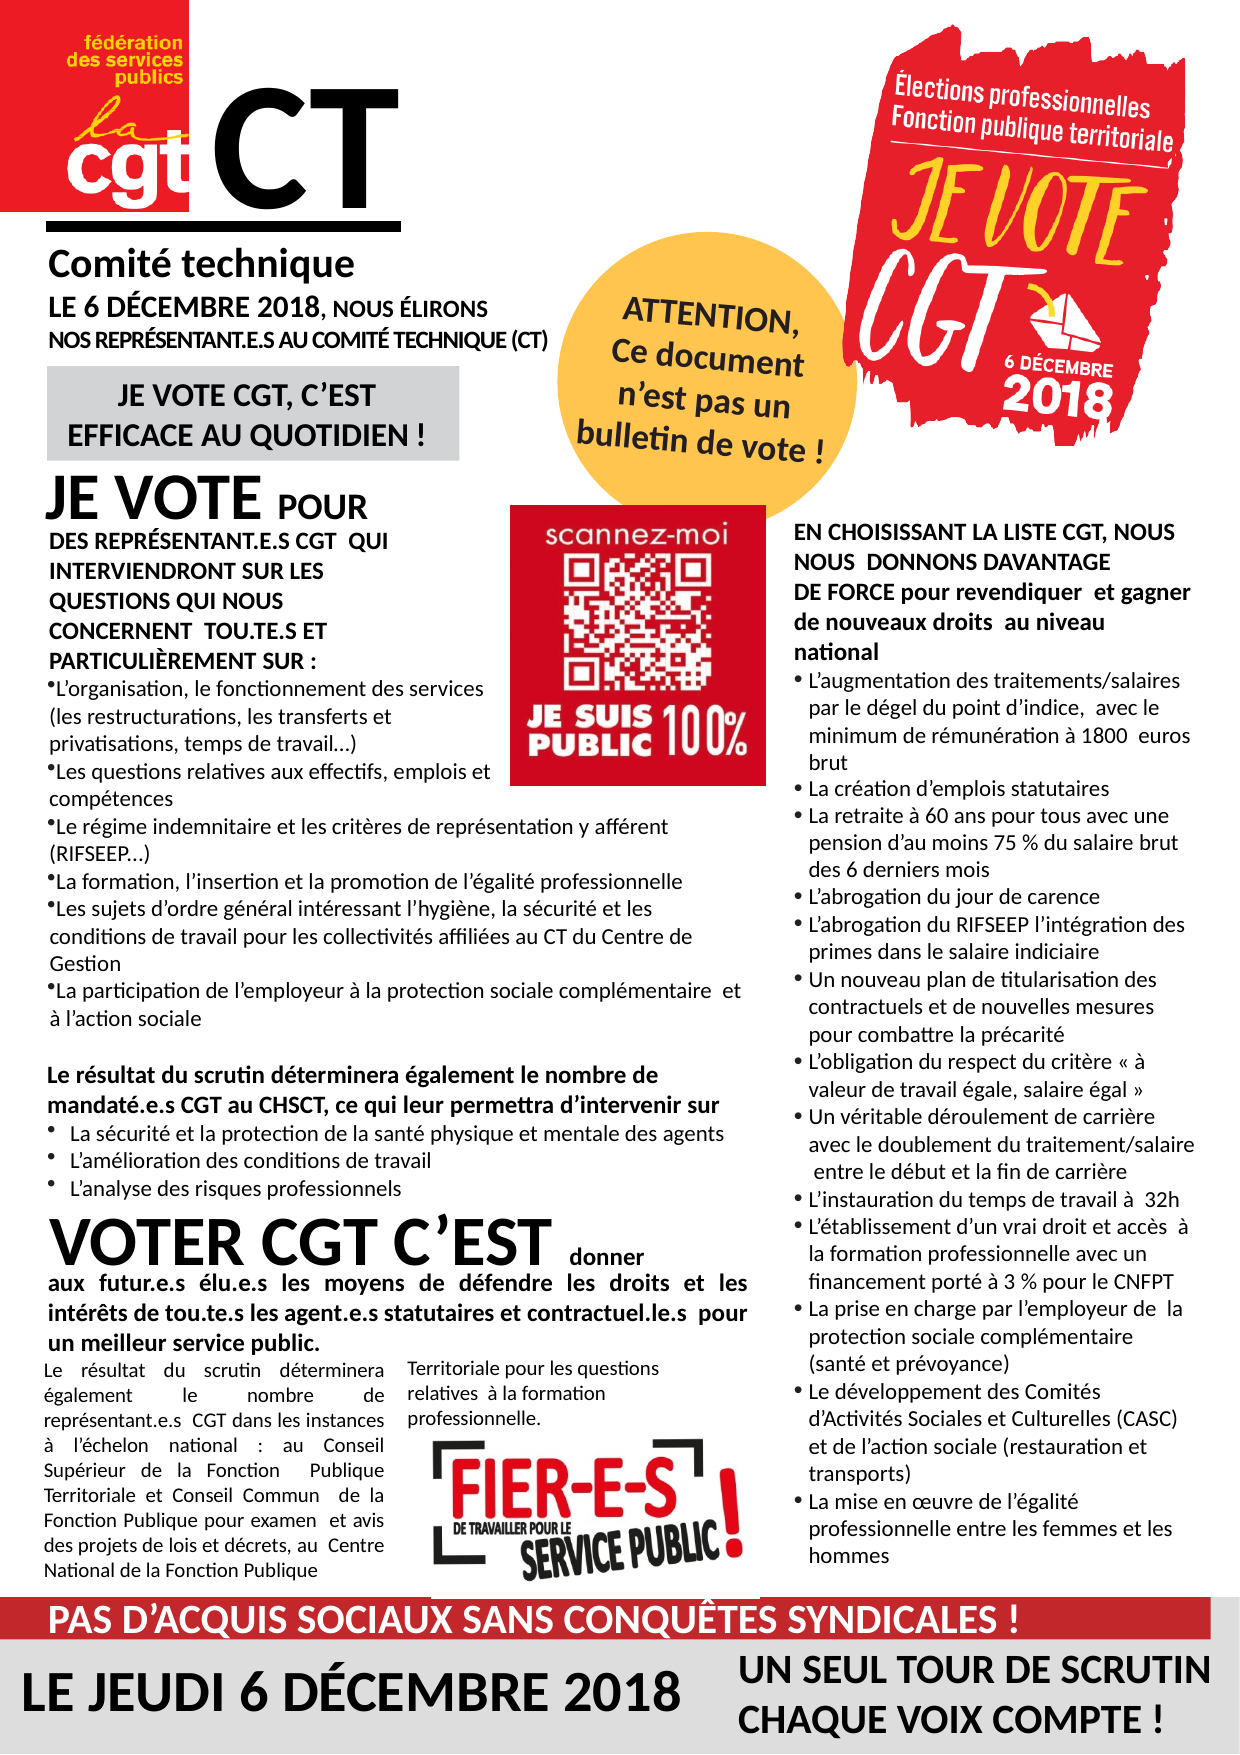

CT
Comité technique
LE 6 DÉCEMBRE 2018, NOUS ÉLIRONS
NOS REPRÉSENTANT.E.S AU COMITÉ TECHNIQUE (CT)
ATTENTION,
Ce document
n’est pas un bulletin de vote !
JE VOTE CGT, C’EST EFFICACE AU QUOTIDIEN !
JE VOTE POUR
DES REPRÉSENTANT.E.S CGT QUI INTERVIENDRONT SUR LES QUESTIONS QUI NOUS CONCERNENT TOU.TE.S ET PARTICULIÈREMENT SUR :
L’organisation, le fonctionnement des services (les restructurations, les transferts et privatisations, temps de travail…)
Les questions relatives aux effectifs, emplois et compétences
Le régime indemnitaire et les critères de représentation y afférent (RIFSEEP...)
La formation, l’insertion et la promotion de l’égalité professionnelle
Les sujets d’ordre général intéressant l’hygiène, la sécurité et les conditions de travail pour les collectivités affiliées au CT du Centre de Gestion
La participation de l’employeur à la protection sociale complémentaire et à l’action sociale
Le résultat du scrutin déterminera également le nombre de mandaté.e.s CGT au CHSCT, ce qui leur permettra d’intervenir sur
La sécurité et la protection de la santé physique et mentale des agents
L’amélioration des conditions de travail
L’analyse des risques professionnels
EN CHOISISSANT LA LISTE CGT, NOUS NOUS DONNONS DAVANTAGE
DE FORCE pour revendiquer et gagner de nouveaux droits au niveau national
L’augmentation des traitements/salaires par le dégel du point d’indice, avec le minimum de rémunération à 1800 euros brut
La création d’emplois statutaires
La retraite à 60 ans pour tous avec une pension d’au moins 75 % du salaire brut des 6 derniers mois
L’abrogation du jour de carence
L’abrogation du RIFSEEP l’intégration des primes dans le salaire indiciaire
Un nouveau plan de titularisation des contractuels et de nouvelles mesures pour combattre la précarité
L’obligation du respect du critère « à valeur de travail égale, salaire égal »
Un véritable déroulement de carrière avec le doublement du traitement/salaire entre le début et la fin de carrière
L’instauration du temps de travail à 32h
L’établissement d’un vrai droit et accès à la formation professionnelle avec un financement porté à 3 % pour le CNFPT
La prise en charge par l’employeur de la protection sociale complémentaire (santé et prévoyance)
Le développement des Comités d’Activités Sociales et Culturelles (CASC) et de l’action sociale (restauration et transports)
La mise en œuvre de l’égalité professionnelle entre les femmes et les hommes
VOTER CGT C’EST donner
aux futur.e.s élu.e.s les moyens de défendre les droits et les intérêts de tou.te.s les agent.e.s statutaires et contractuel.le.s pour un meilleur service public.
Territoriale pour les questions relatives à la formation professionnelle.
Le résultat du scrutin déterminera également le nombre de représentant.e.s CGT dans les instances à l’échelon national : au Conseil Supérieur de la Fonction Publique Territoriale et Conseil Commun de la Fonction Publique pour examen et avis des projets de lois et décrets, au Centre National de la Fonction Publique
PAS D’ACQUIS SOCIAUX SANS CONQUÊTES SYNDICALES !
UN SEUL TOUR DE SCRUTIN
CHAQUE VOIX COMPTE !
LE JEUDI 6 DÉCEMBRE 2018